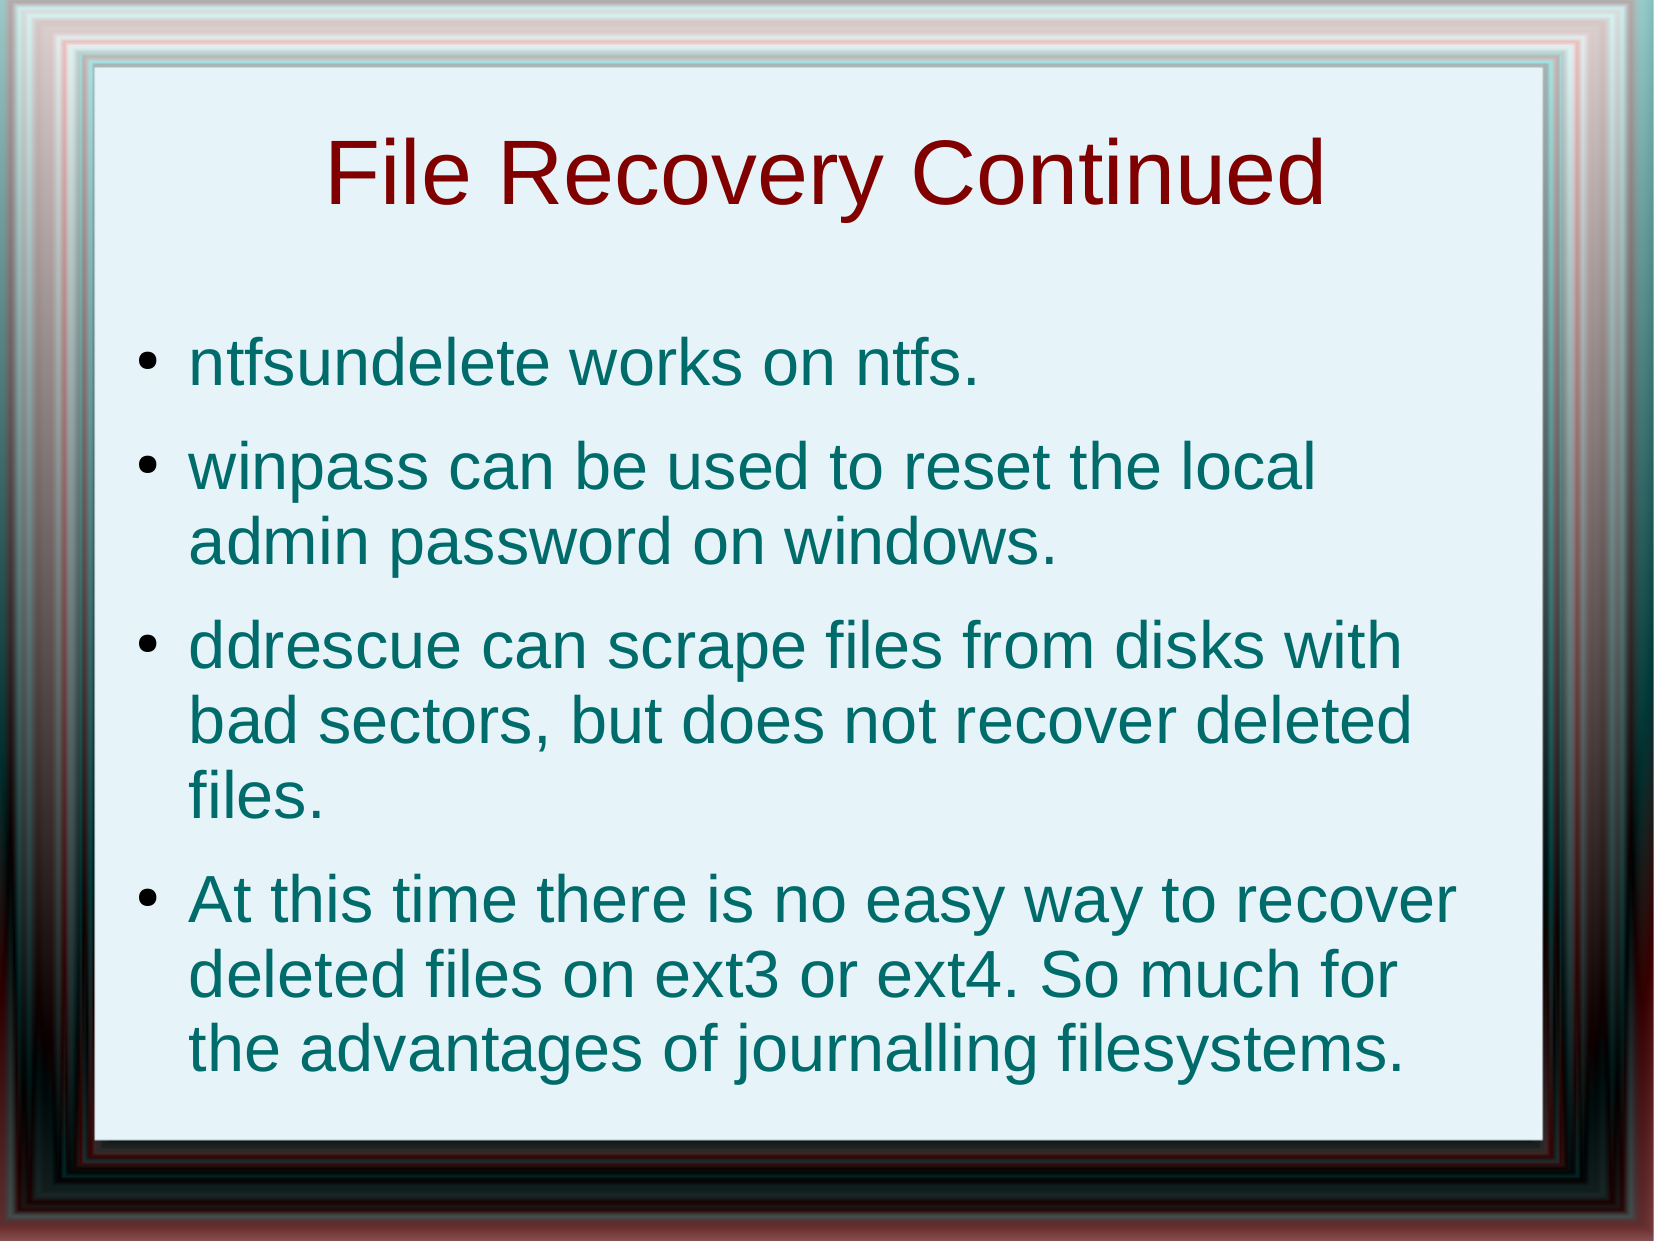

# File Recovery Continued
ntfsundelete works on ntfs.
winpass can be used to reset the local admin password on windows.
ddrescue can scrape files from disks with bad sectors, but does not recover deleted files.
At this time there is no easy way to recover deleted files on ext3 or ext4. So much for the advantages of journalling filesystems.